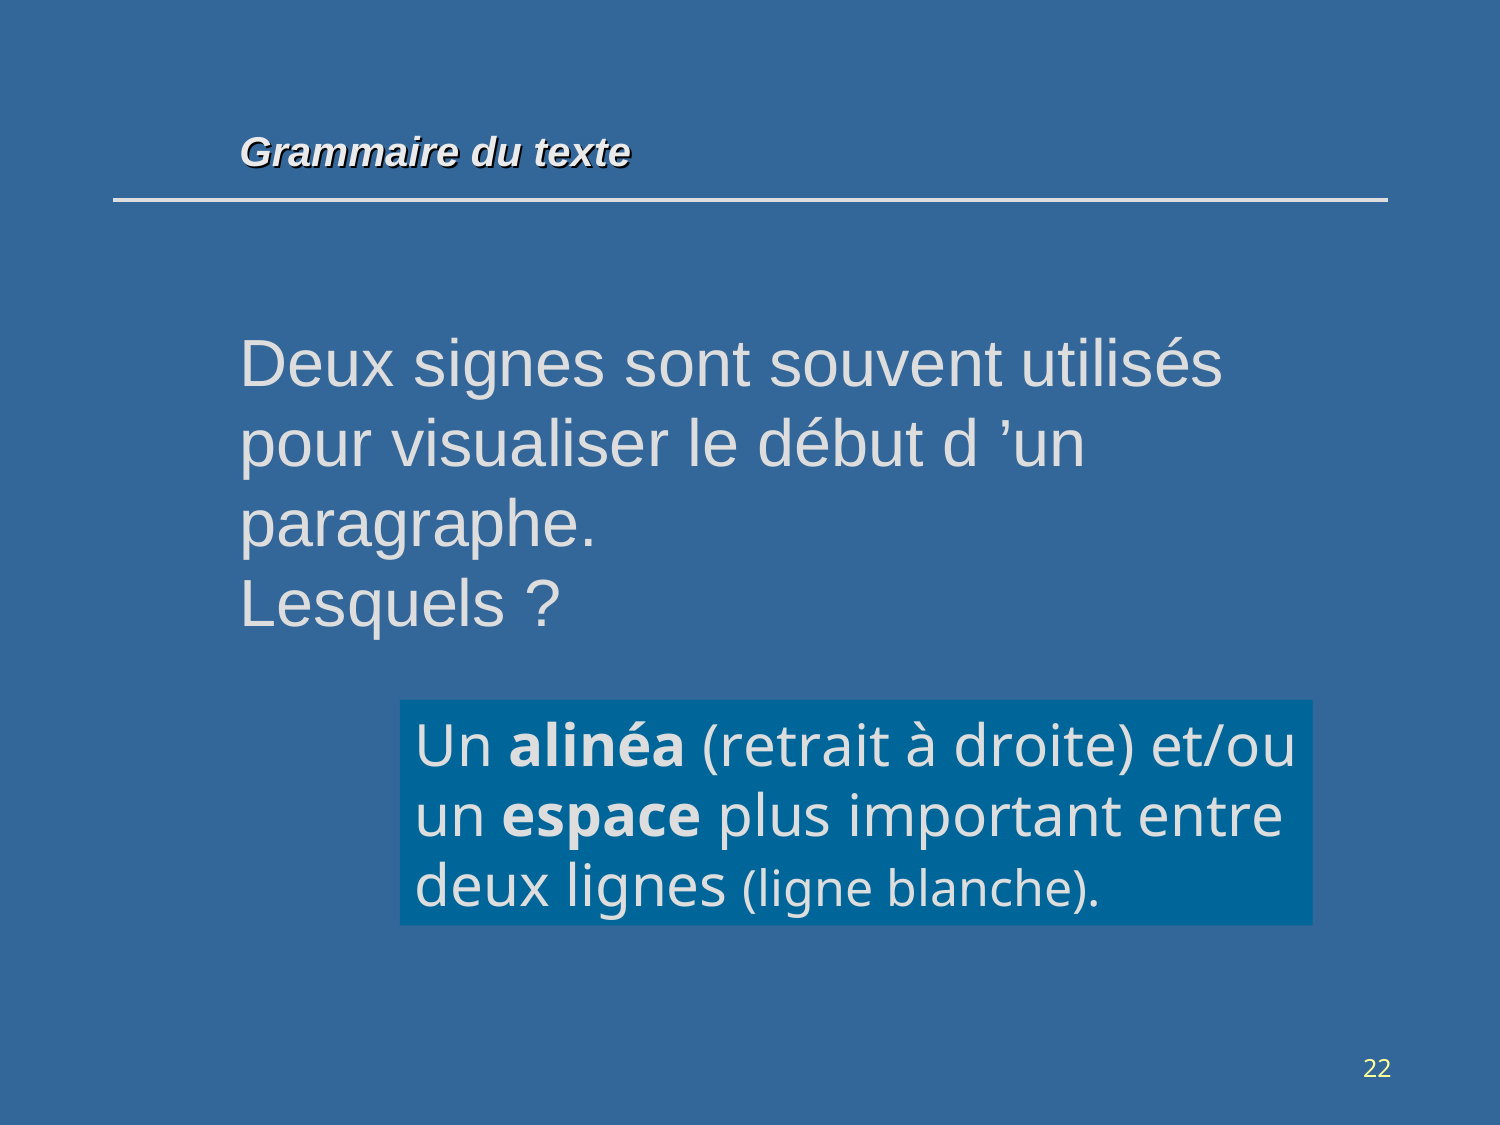

Grammaire du texte
Deux signes sont souvent utilisés pour visualiser le début d ’un paragraphe.
Lesquels ?
Un alinéa (retrait à droite) et/ou un espace plus important entre deux lignes (ligne blanche).
22